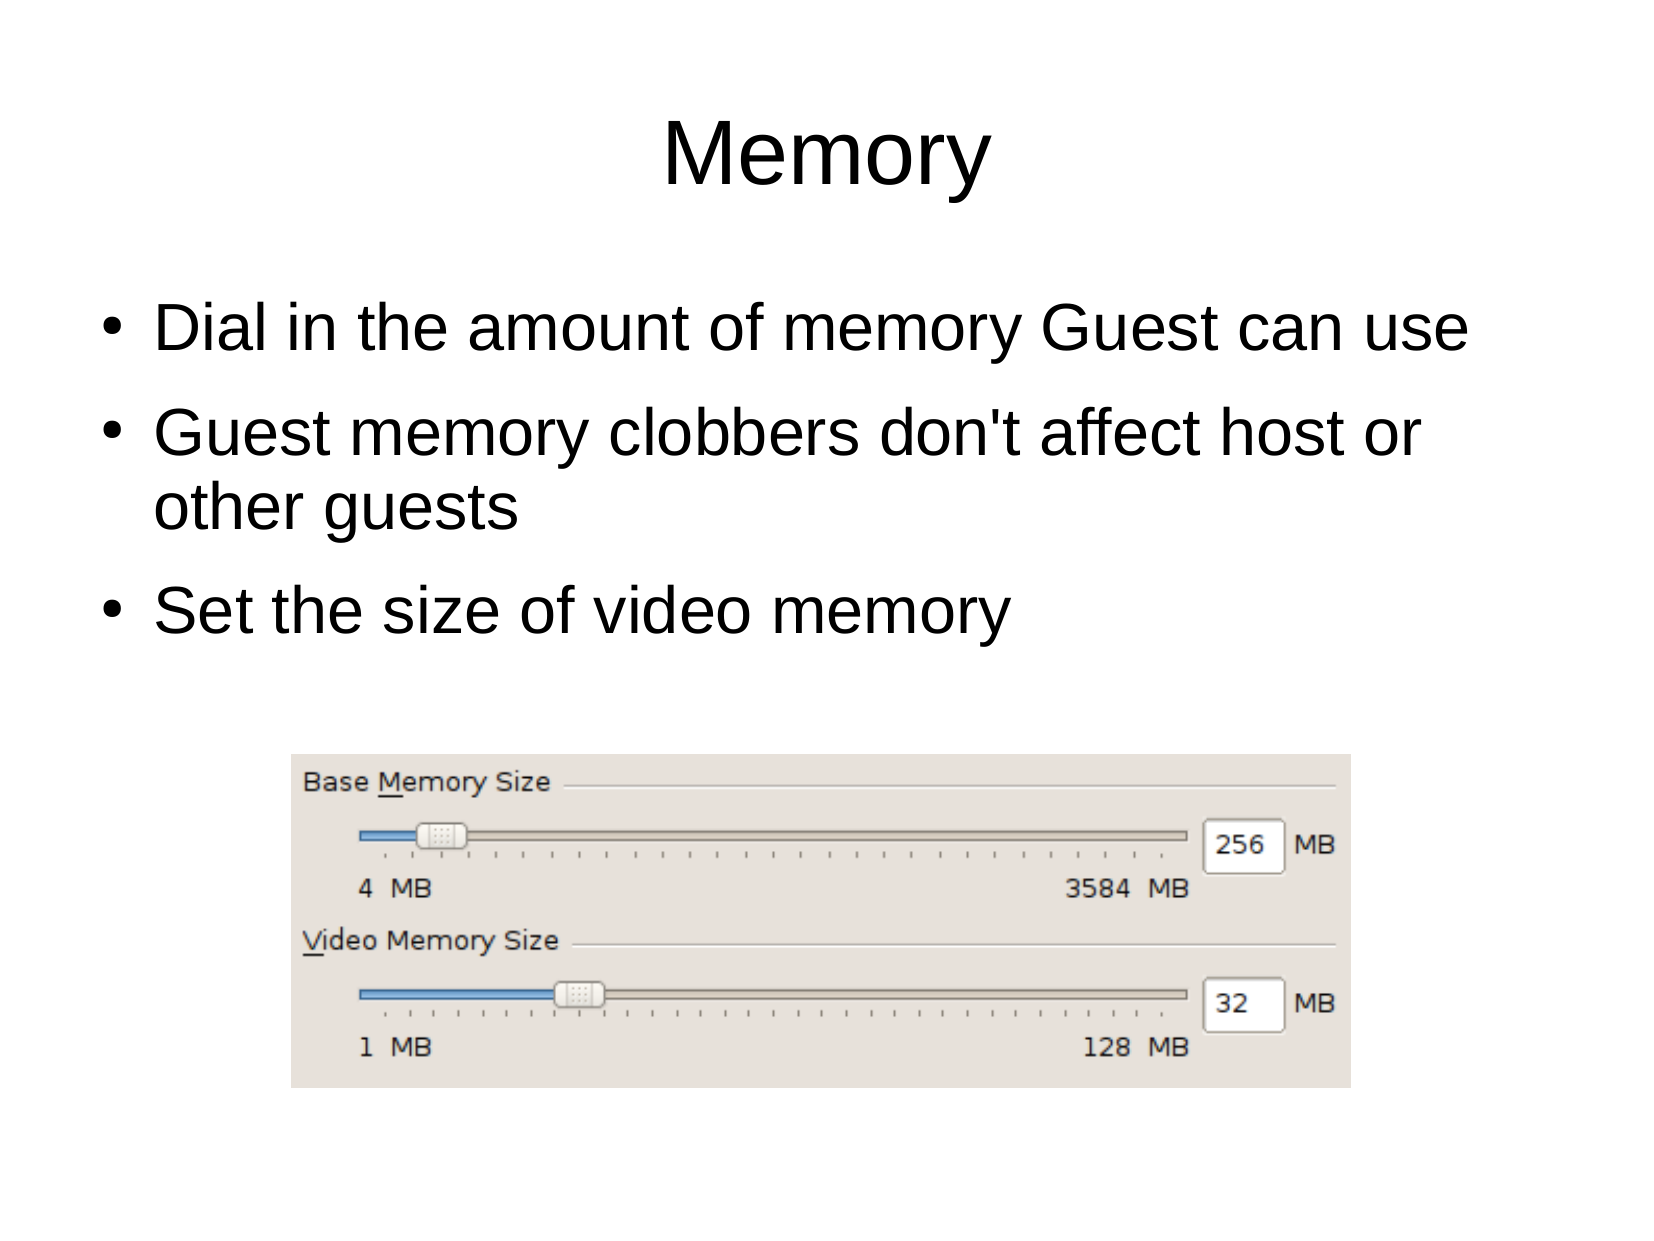

# Memory
Dial in the amount of memory Guest can use
Guest memory clobbers don't affect host or other guests
Set the size of video memory